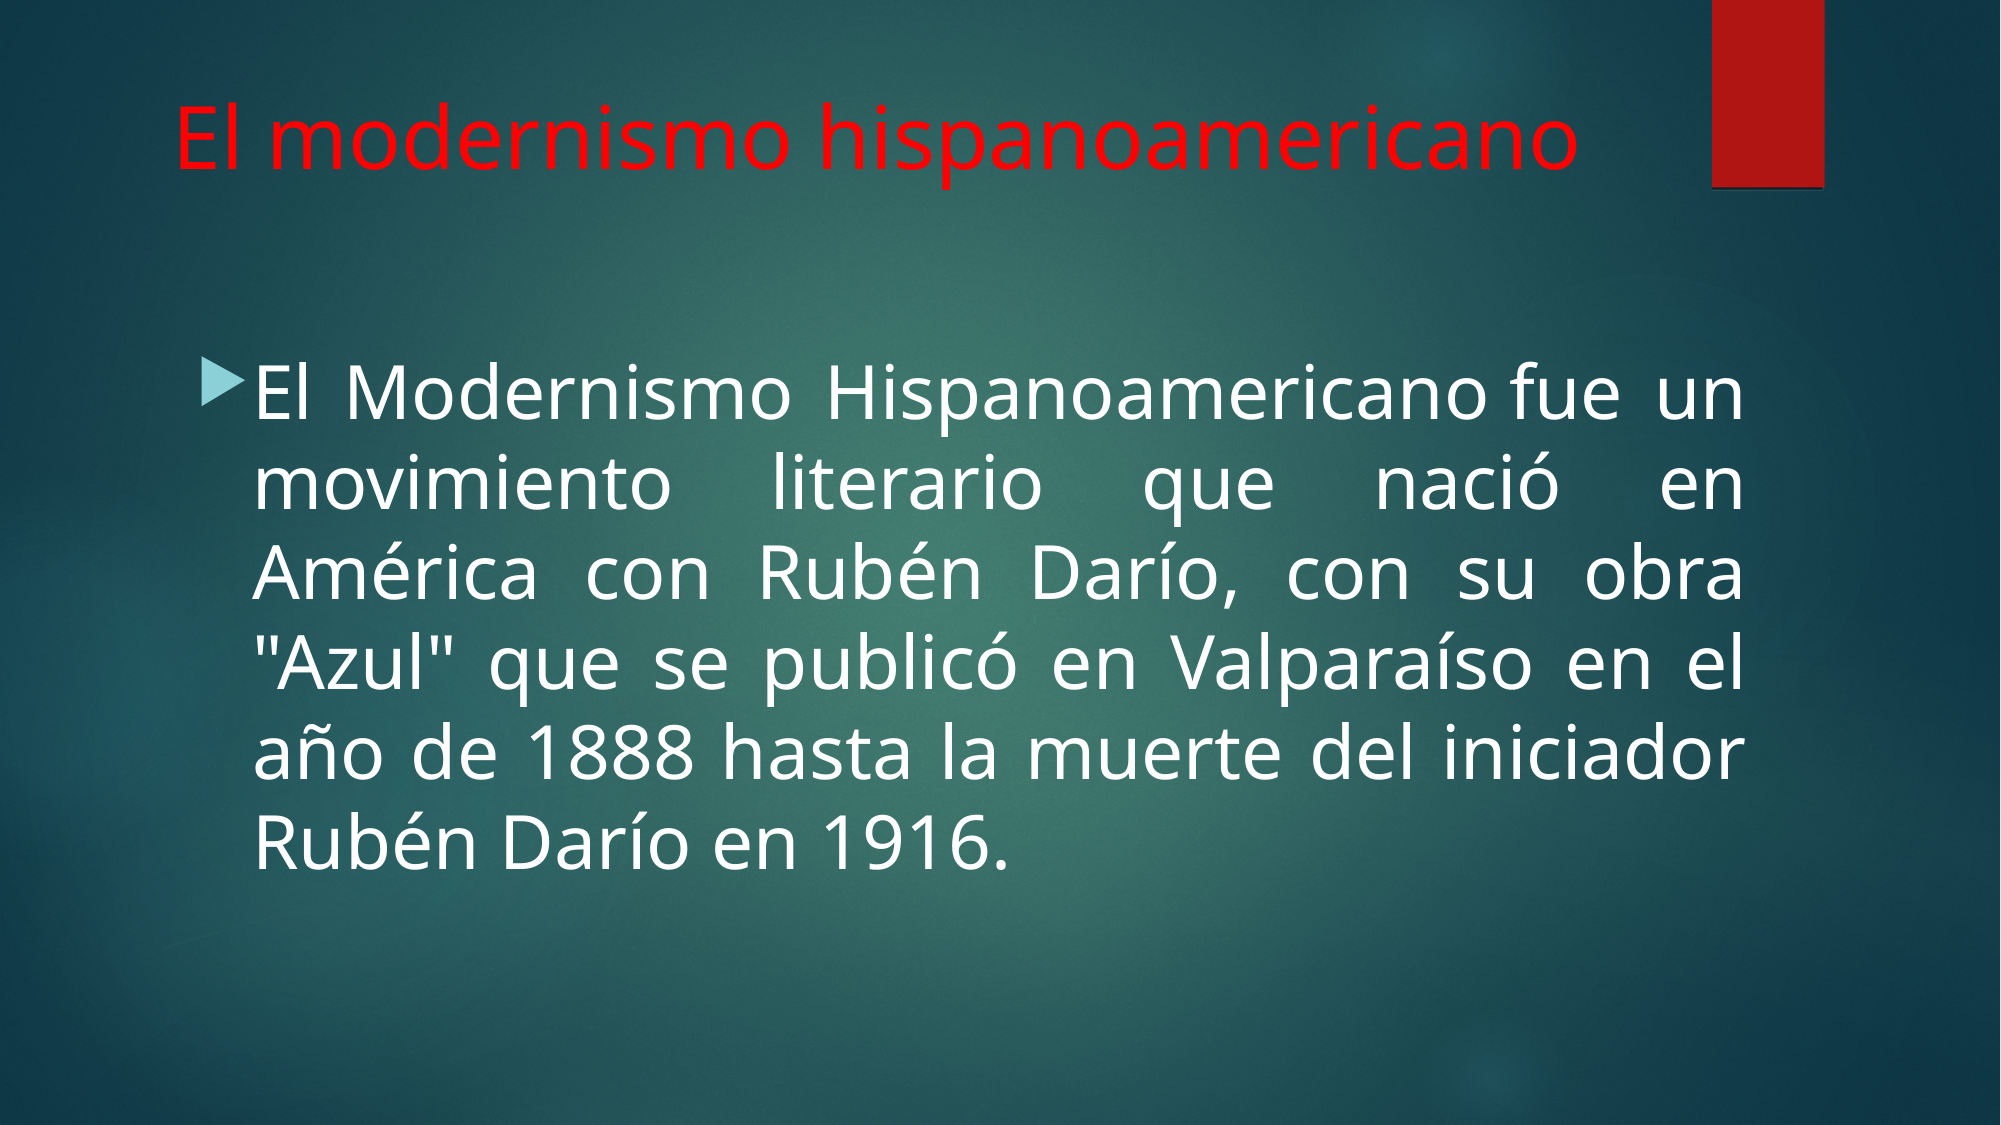

# El modernismo hispanoamericano
El Modernismo Hispanoamericano fue un movimiento literario que nació en América con Rubén Darío, con su obra "Azul" que se publicó en Valparaíso en el año de 1888 hasta la muerte del iniciador Rubén Darío en 1916.